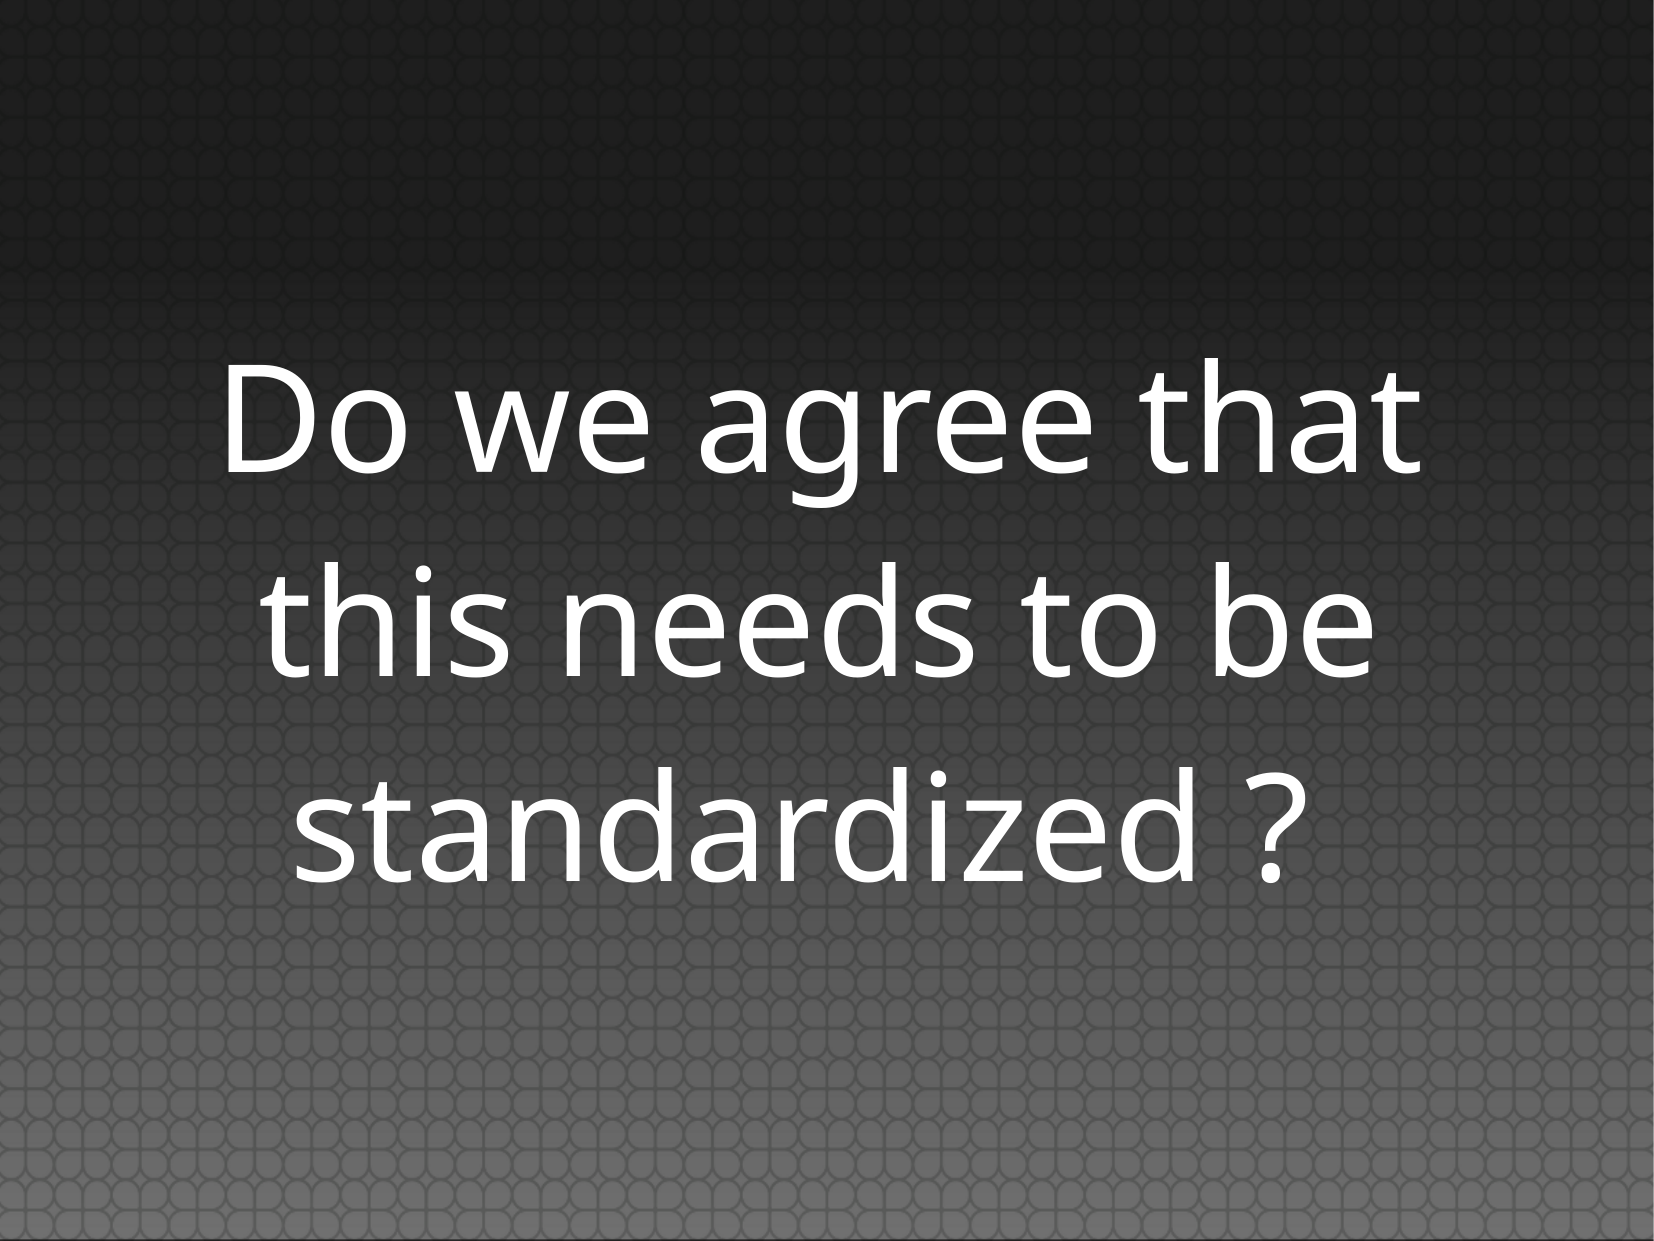

# Do we agree that this needs to be standardized ?